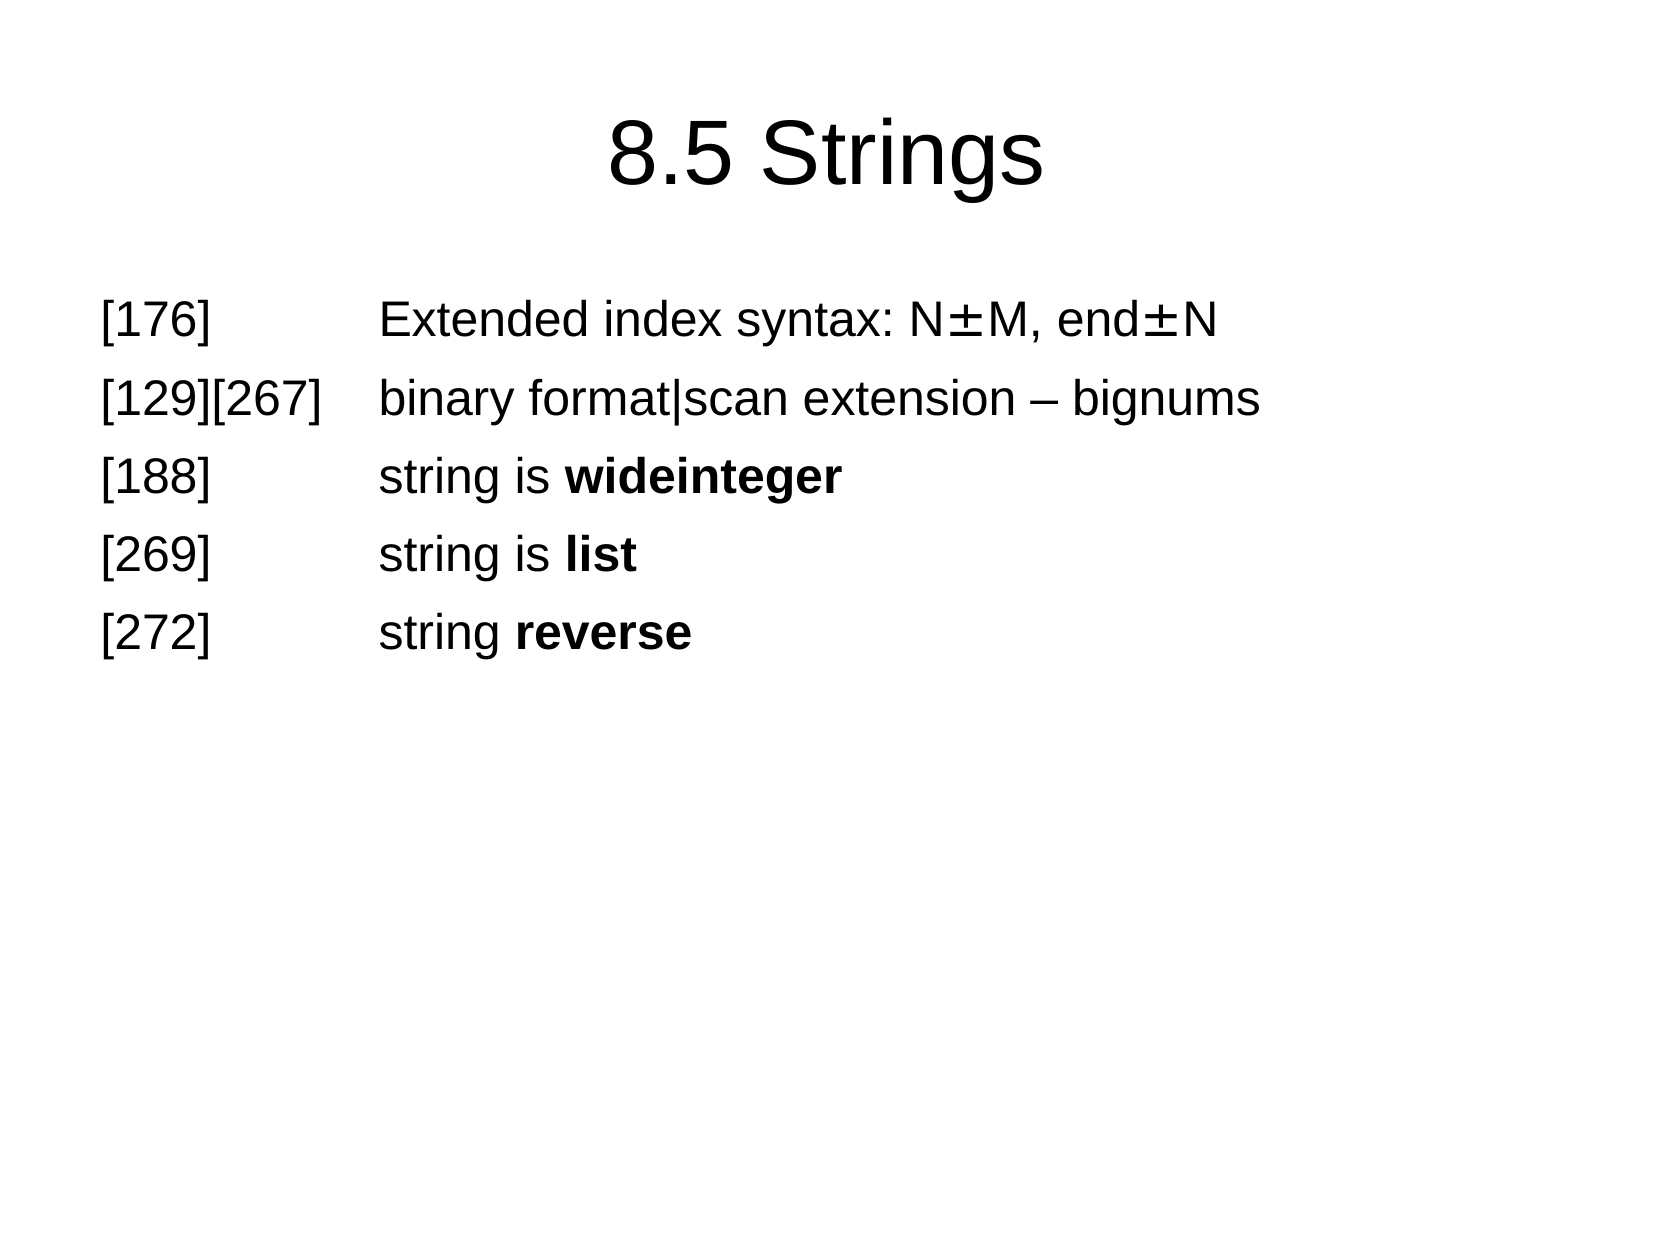

# 8.5 Strings
[176]			Extended index syntax: N±M, end±N
[129][267]	binary format|scan extension – bignums
[188]			string is wideinteger
[269]			string is list
[272]			string reverse